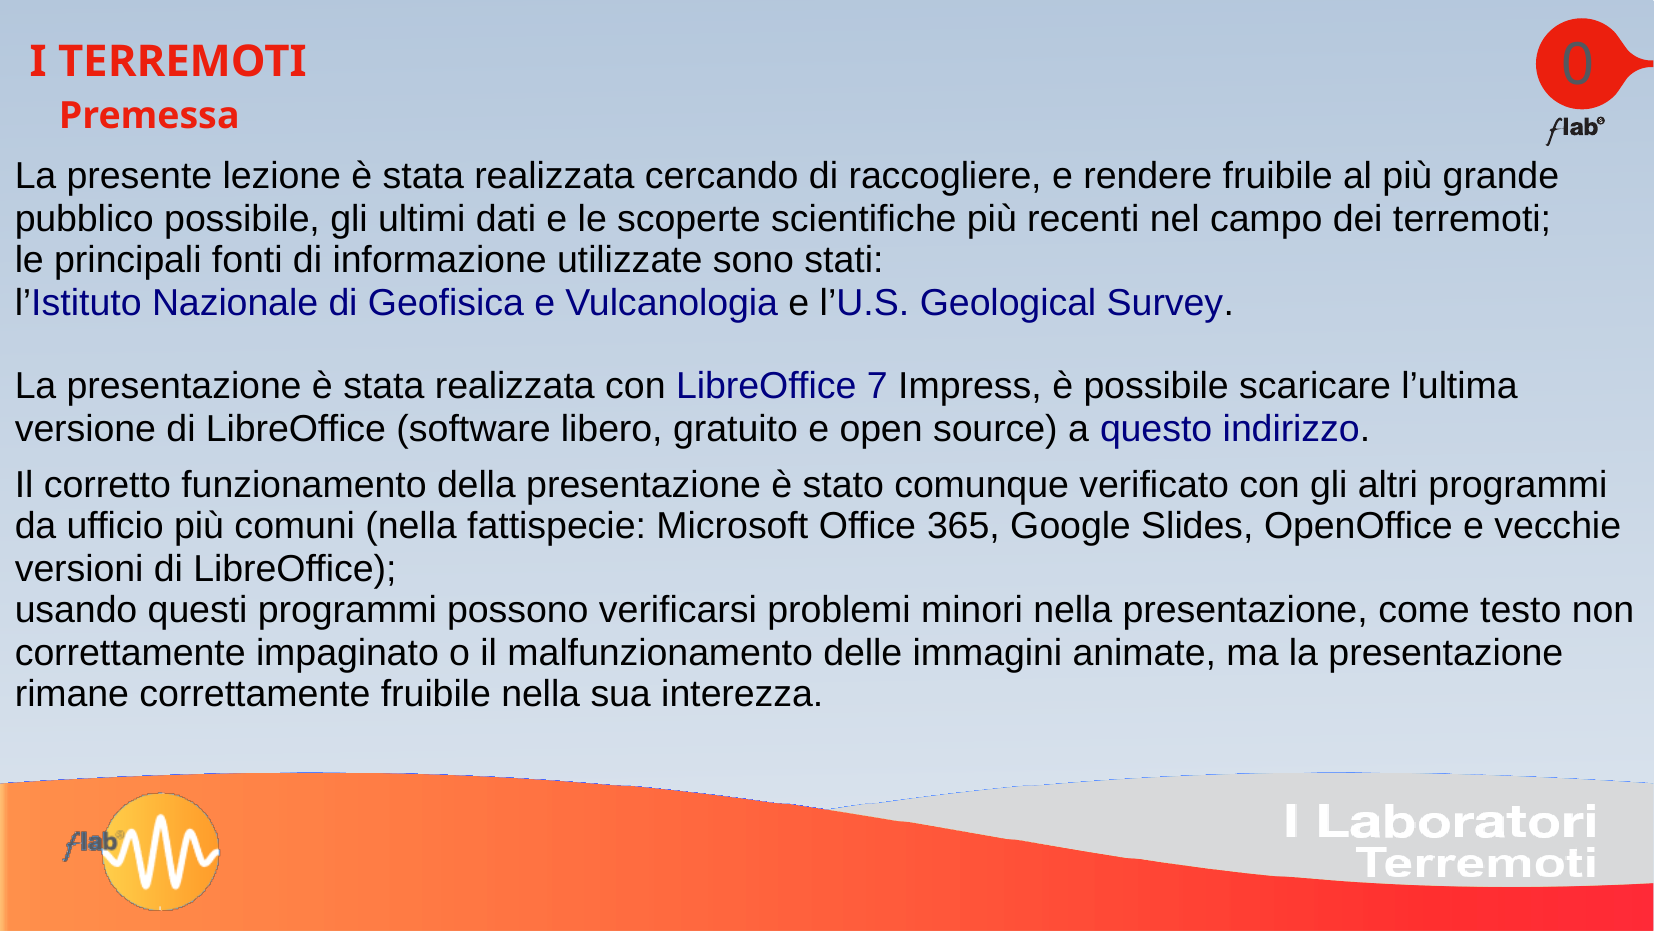

0
I TERREMOTI
 Premessa
La presente lezione è stata realizzata cercando di raccogliere, e rendere fruibile al più grande pubblico possibile, gli ultimi dati e le scoperte scientifiche più recenti nel campo dei terremoti;
le principali fonti di informazione utilizzate sono stati:
l’Istituto Nazionale di Geofisica e Vulcanologia e l’U.S. Geological Survey.
La presentazione è stata realizzata con LibreOffice 7 Impress, è possibile scaricare l’ultima versione di LibreOffice (software libero, gratuito e open source) a questo indirizzo.
Il corretto funzionamento della presentazione è stato comunque verificato con gli altri programmi da ufficio più comuni (nella fattispecie: Microsoft Office 365, Google Slides, OpenOffice e vecchie versioni di LibreOffice);
usando questi programmi possono verificarsi problemi minori nella presentazione, come testo non correttamente impaginato o il malfunzionamento delle immagini animate, ma la presentazione rimane correttamente fruibile nella sua interezza.